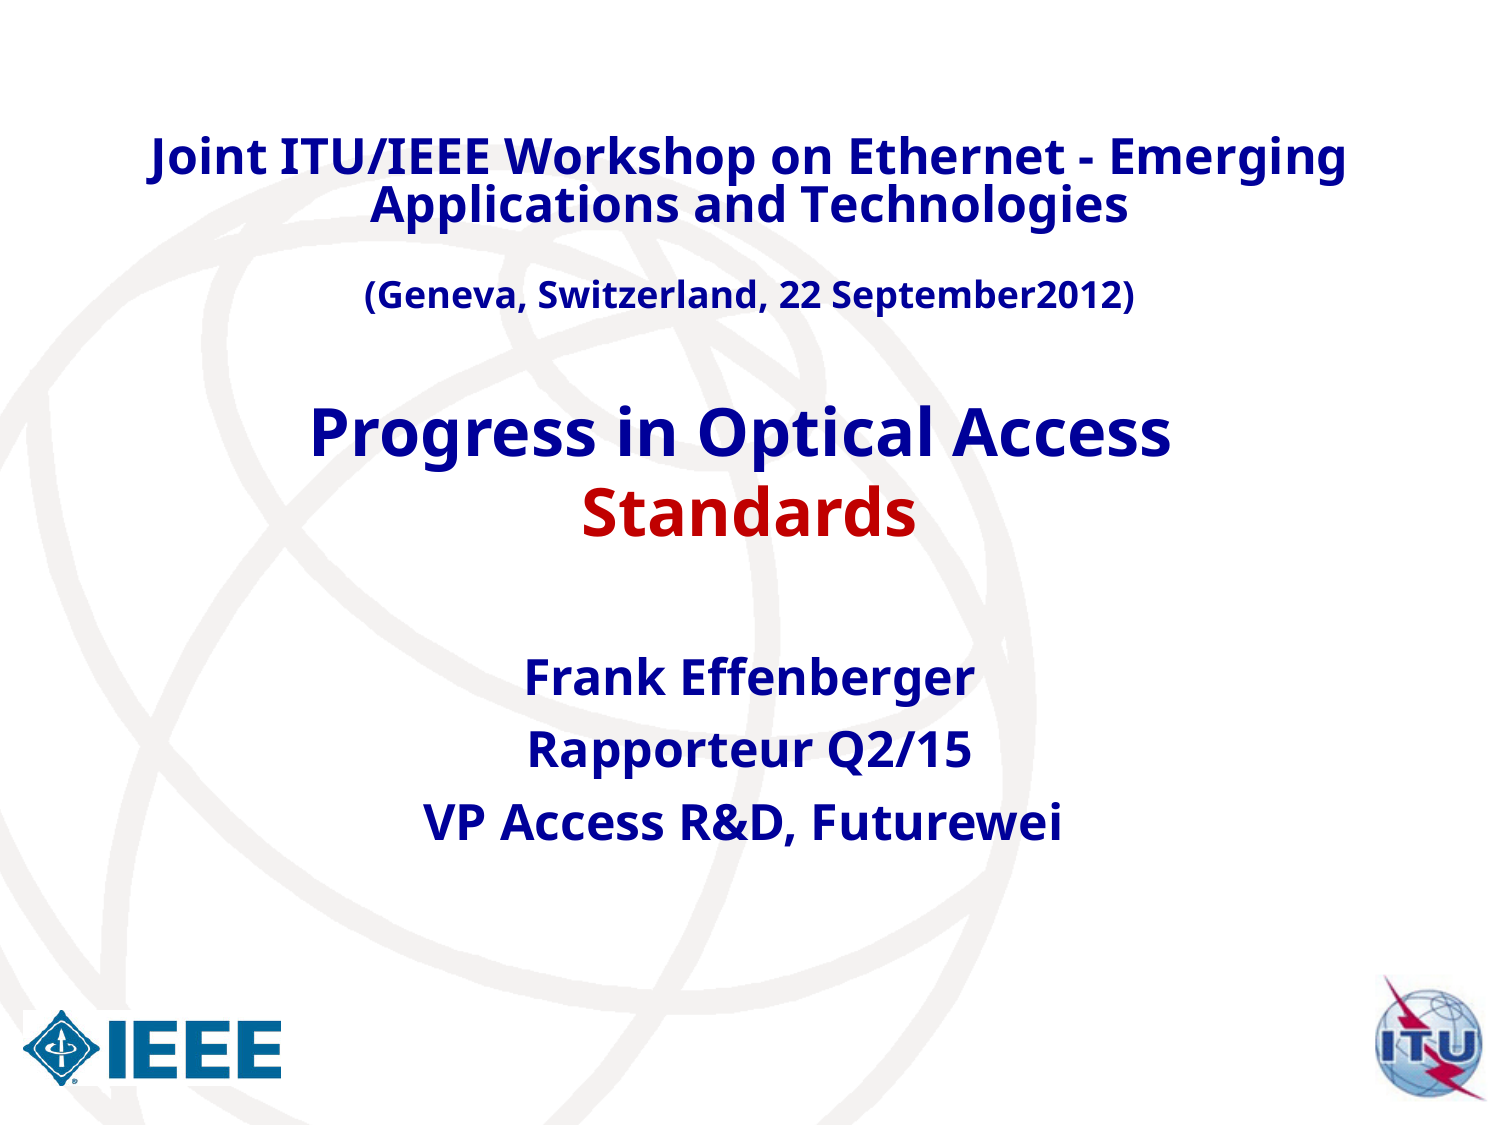

Joint ITU/IEEE Workshop on Ethernet - Emerging Applications and Technologies
(Geneva, Switzerland, 22 September2012)
# Progress in Optical Access Standards
Frank Effenberger
Rapporteur Q2/15
VP Access R&D, Futurewei